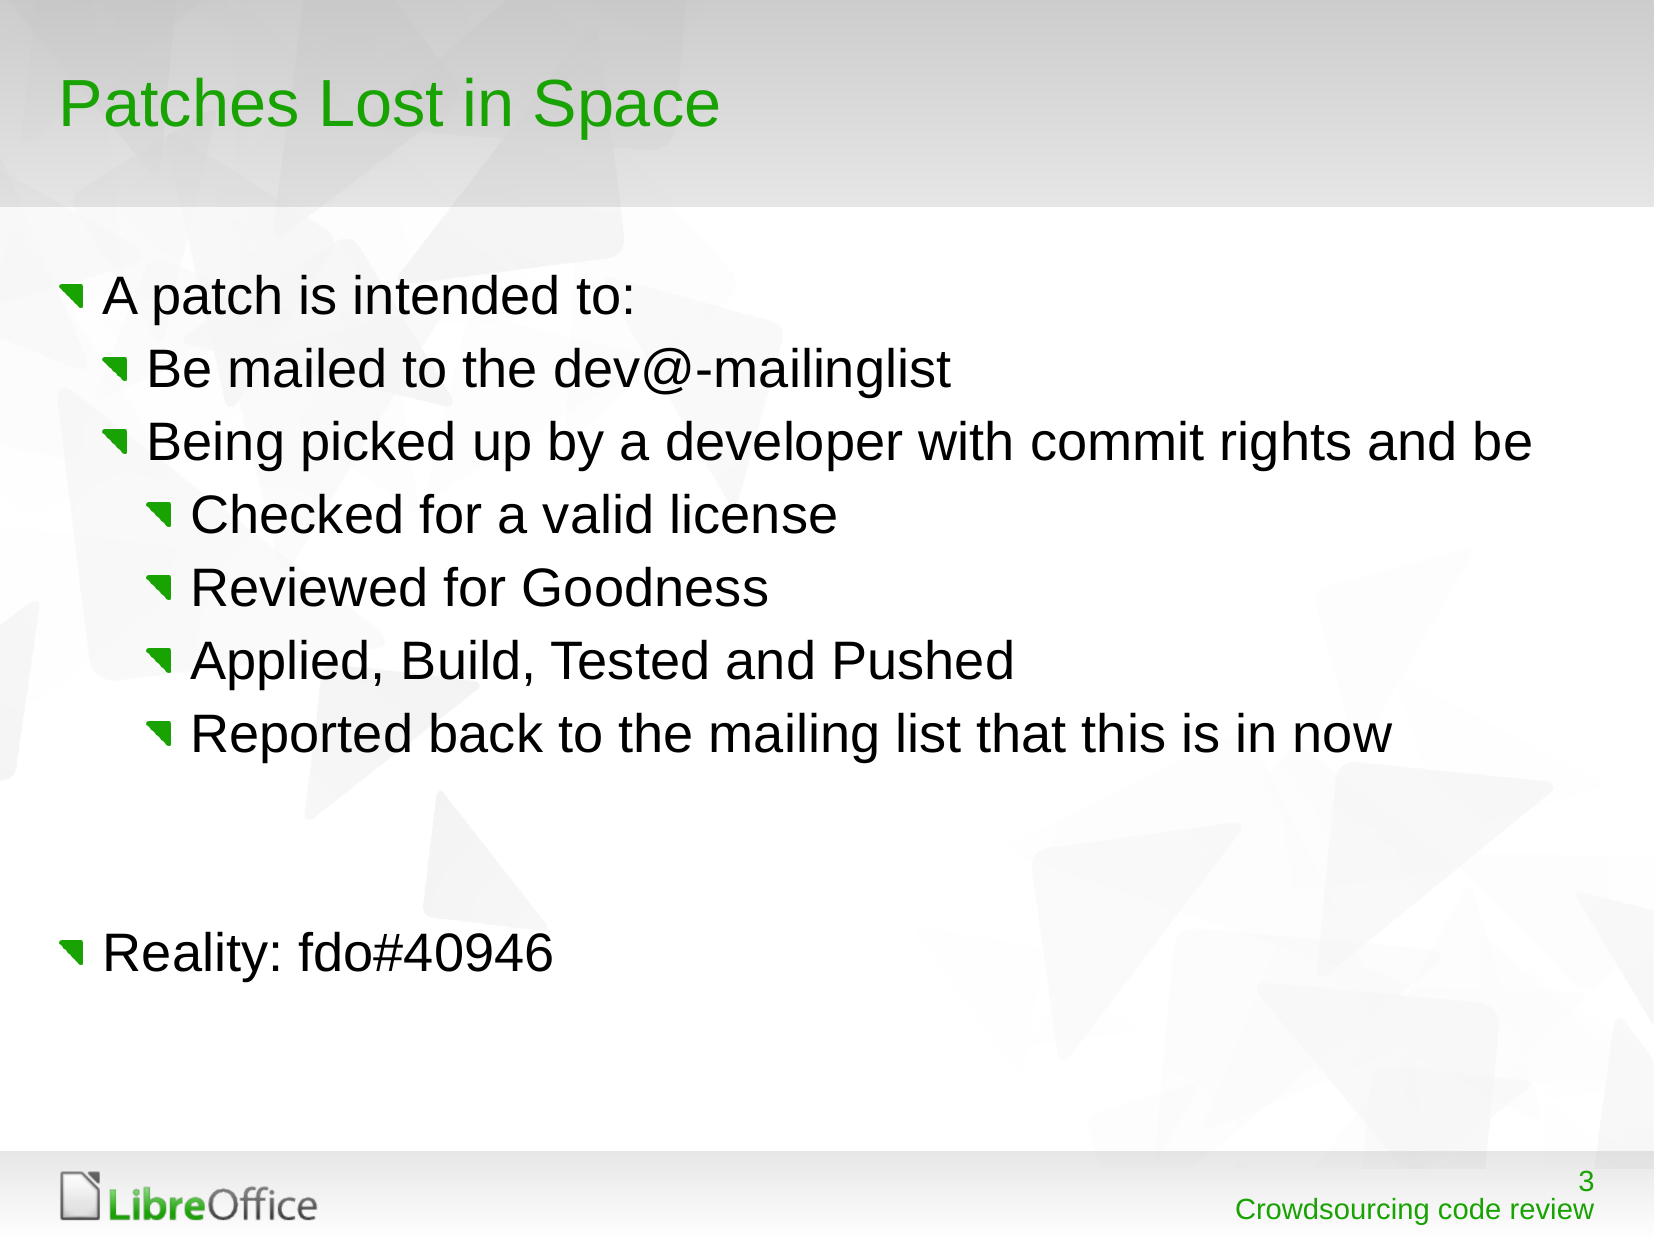

# Patches Lost in Space
A patch is intended to:
Be mailed to the dev@-mailinglist
Being picked up by a developer with commit rights and be
Checked for a valid license
Reviewed for Goodness
Applied, Build, Tested and Pushed
Reported back to the mailing list that this is in now
Reality: fdo#40946
3
Crowdsourcing code review